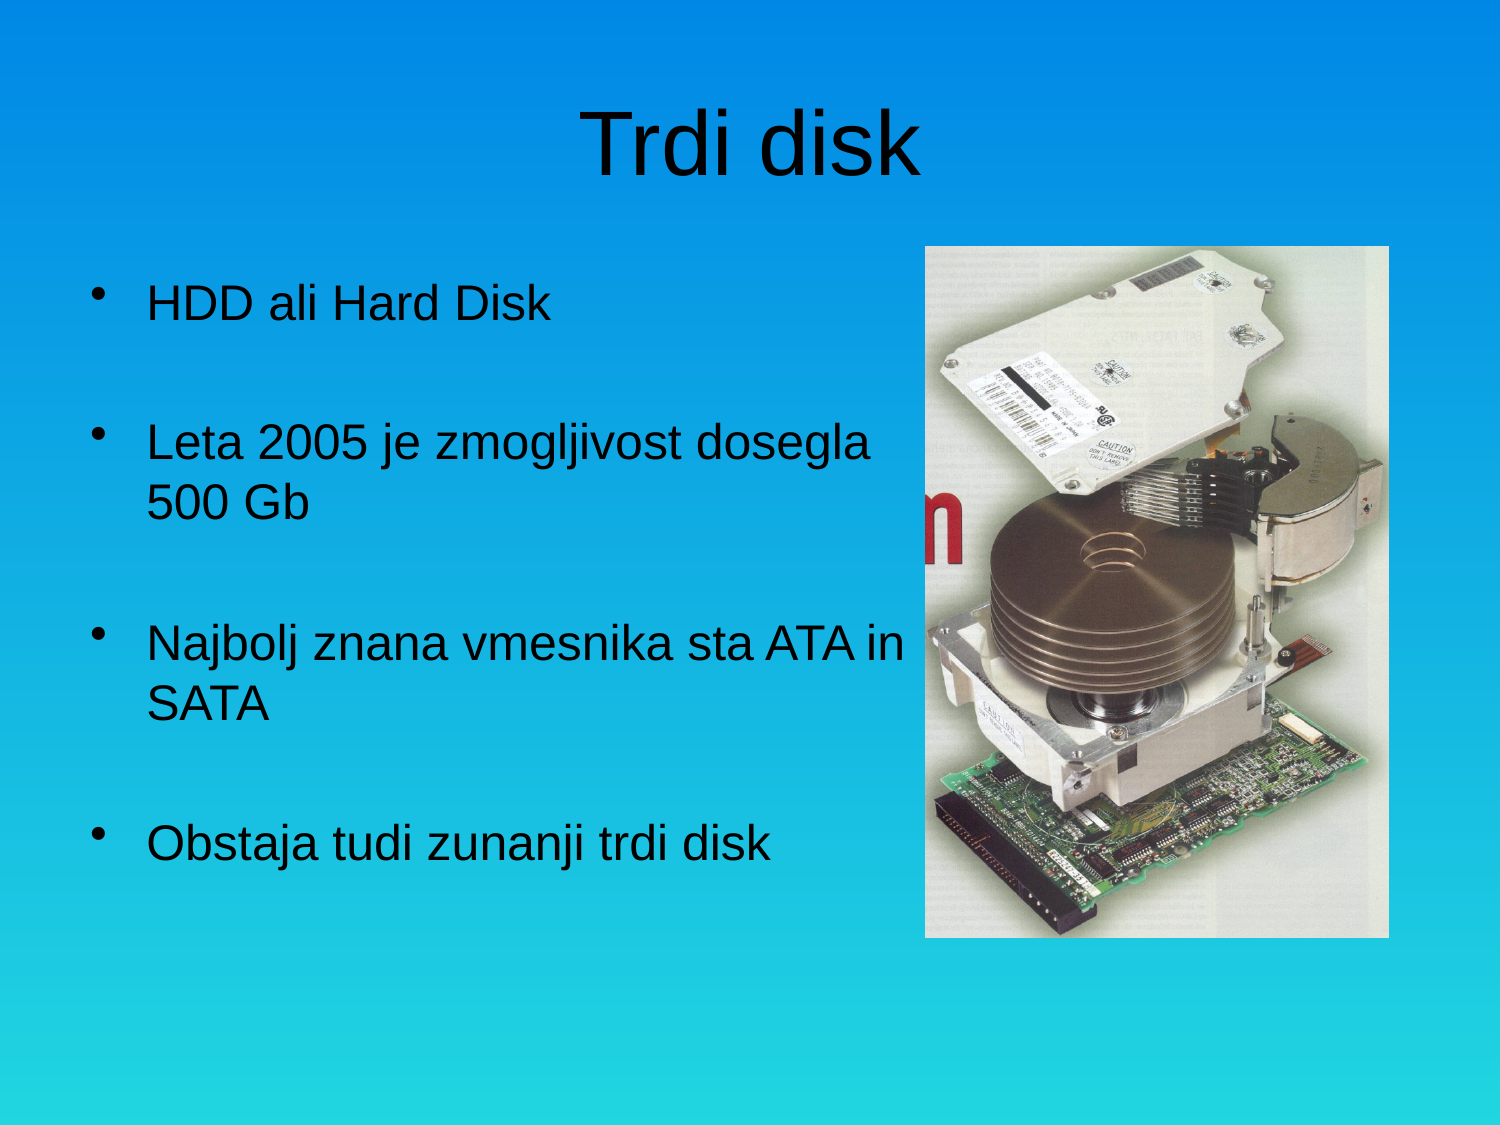

# Trdi disk
HDD ali Hard Disk
Leta 2005 je zmogljivost dosegla 500 Gb
Najbolj znana vmesnika sta ATA in SATA
Obstaja tudi zunanji trdi disk